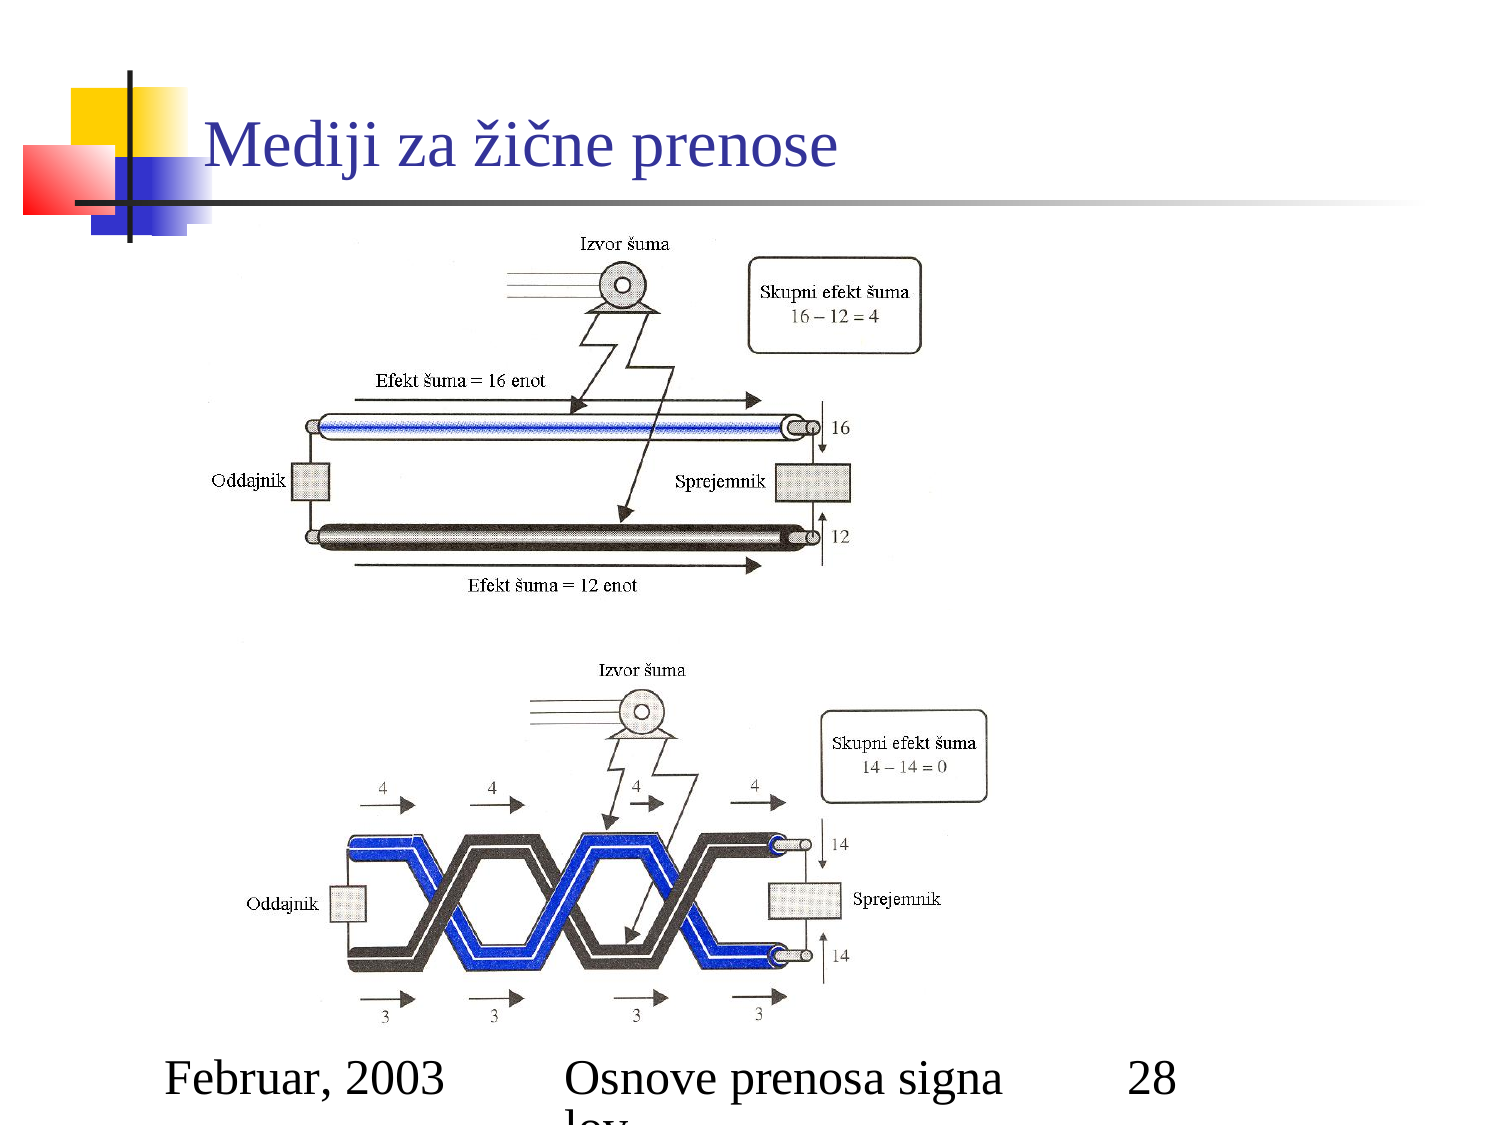

# Mediji za žične prenose
Februar, 2003
Osnove prenosa signalov
28